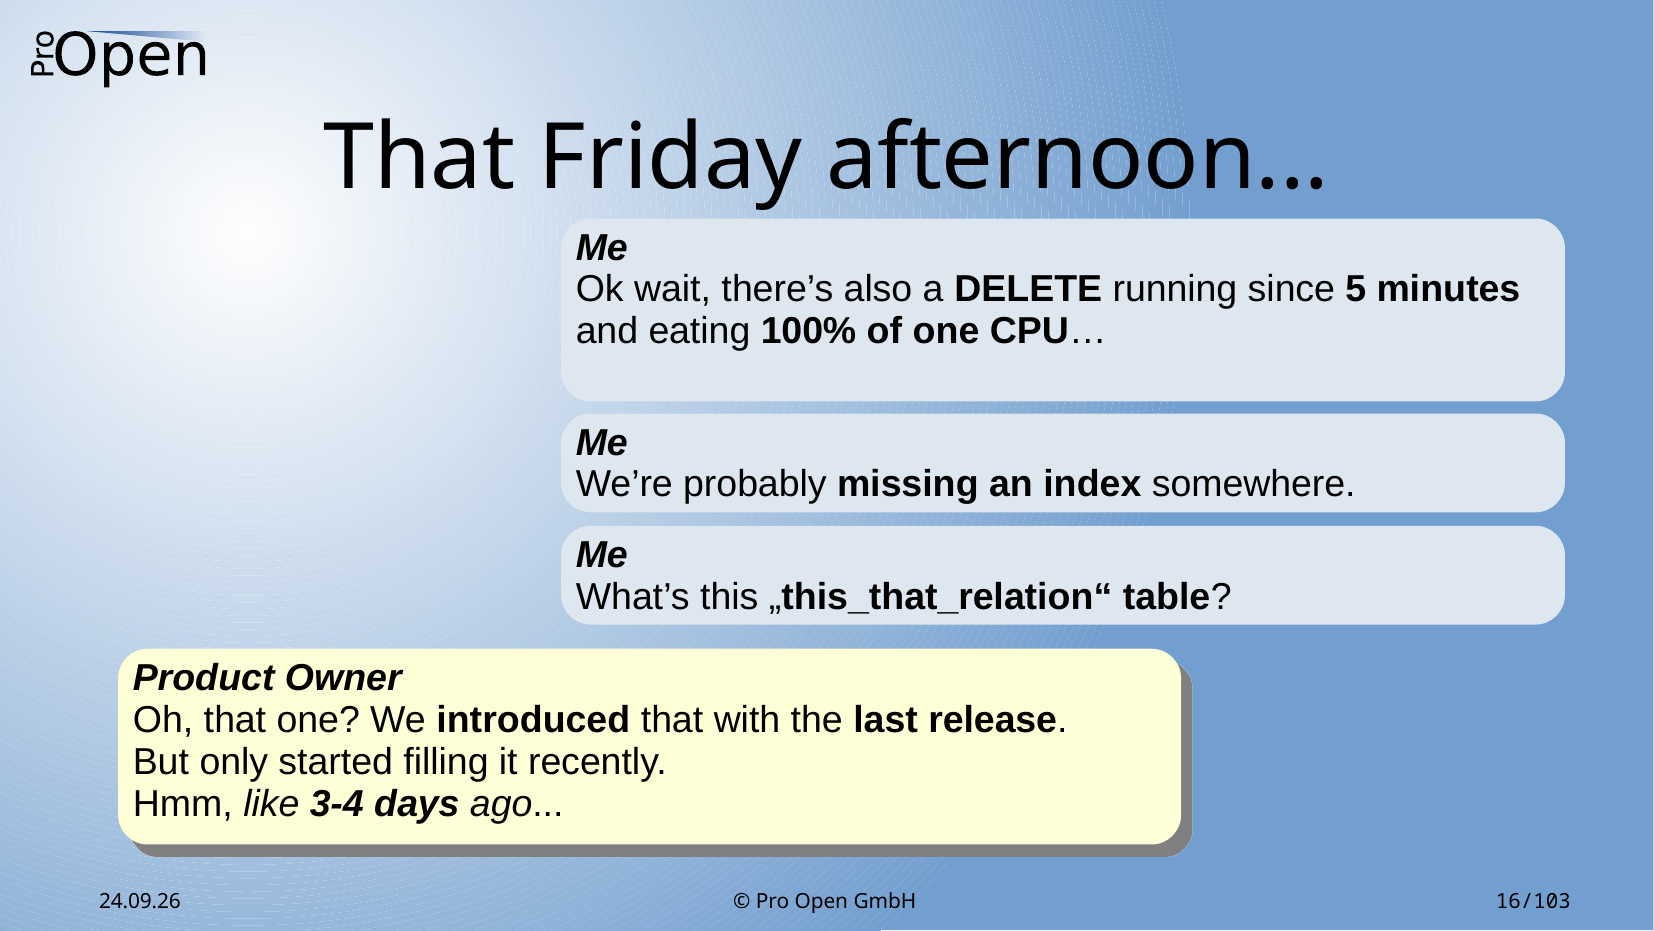

# That Friday afternoon...
Me
Ok wait, there’s also a DELETE running since 5 minutes and eating 100% of one CPU…
Me
We’re probably missing an index somewhere.
Me
What’s this „this_that_relation“ table?
Product Owner
Oh, that one? We introduced that with the last release.
But only started filling it recently.
Hmm, like 3-4 days ago...
© Pro Open GmbH
16